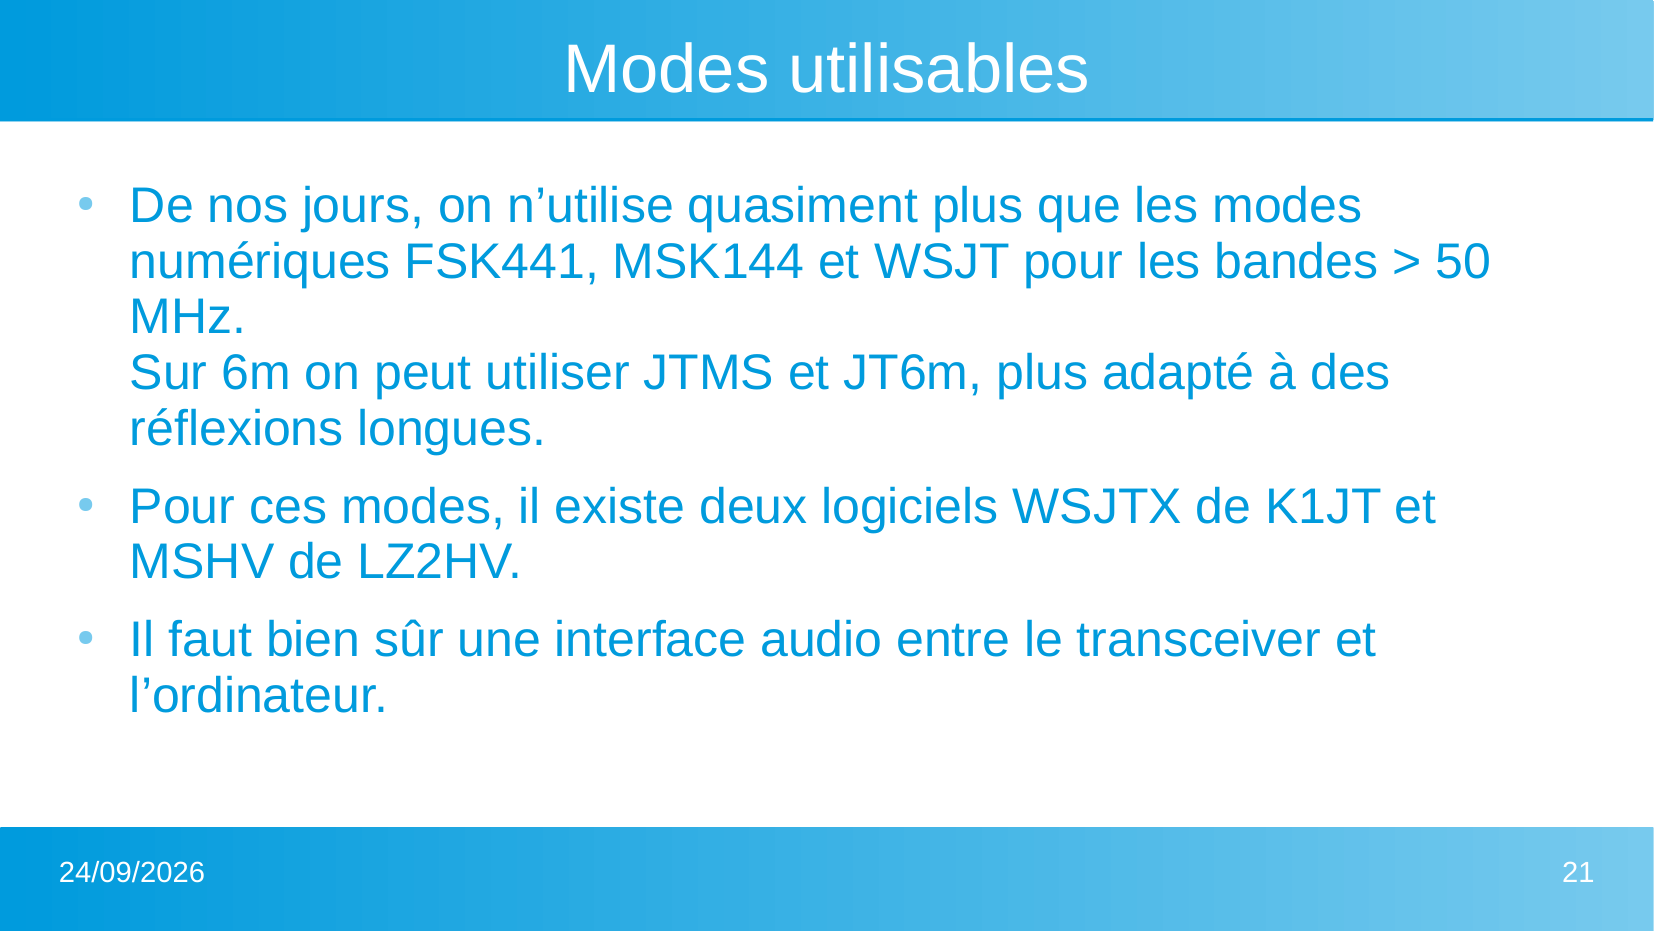

# Modes utilisables
De nos jours, on n’utilise quasiment plus que les modes numériques FSK441, MSK144 et WSJT pour les bandes > 50 MHz.
Sur 6m on peut utiliser JTMS et JT6m, plus adapté à des réflexions longues.
Pour ces modes, il existe deux logiciels WSJTX de K1JT et MSHV de LZ2HV.
Il faut bien sûr une interface audio entre le transceiver et l’ordinateur.
21